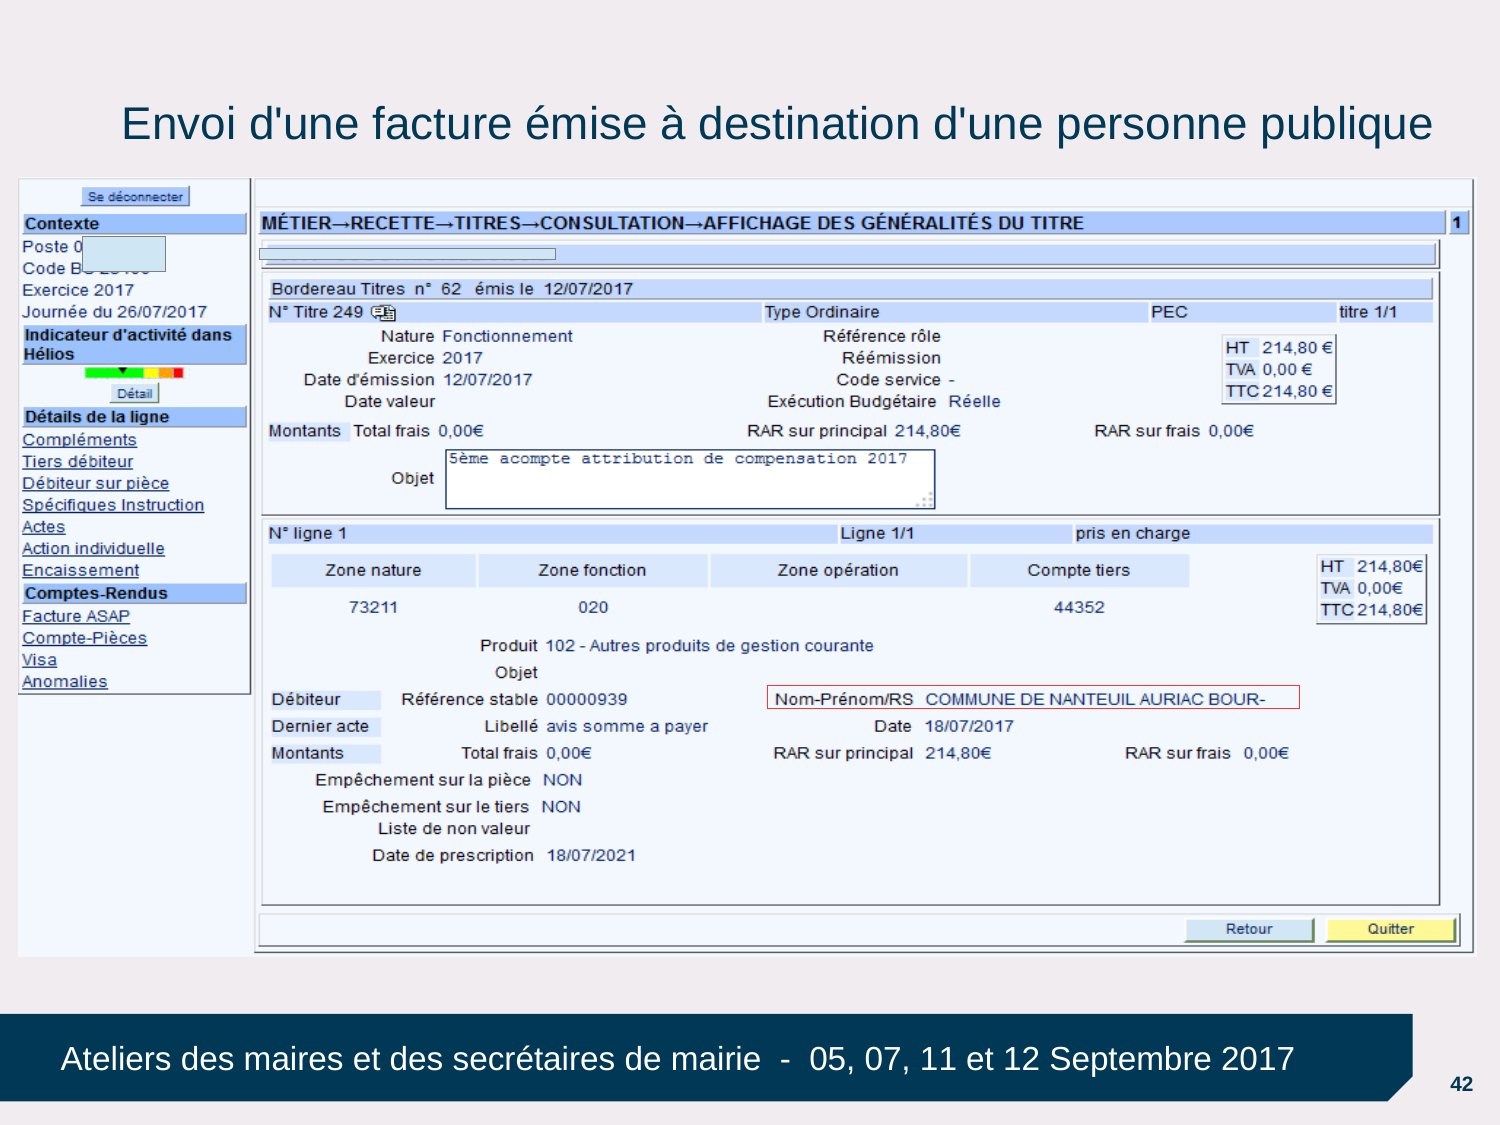

# Envoi d'une facture émise à destination d'une personne publique